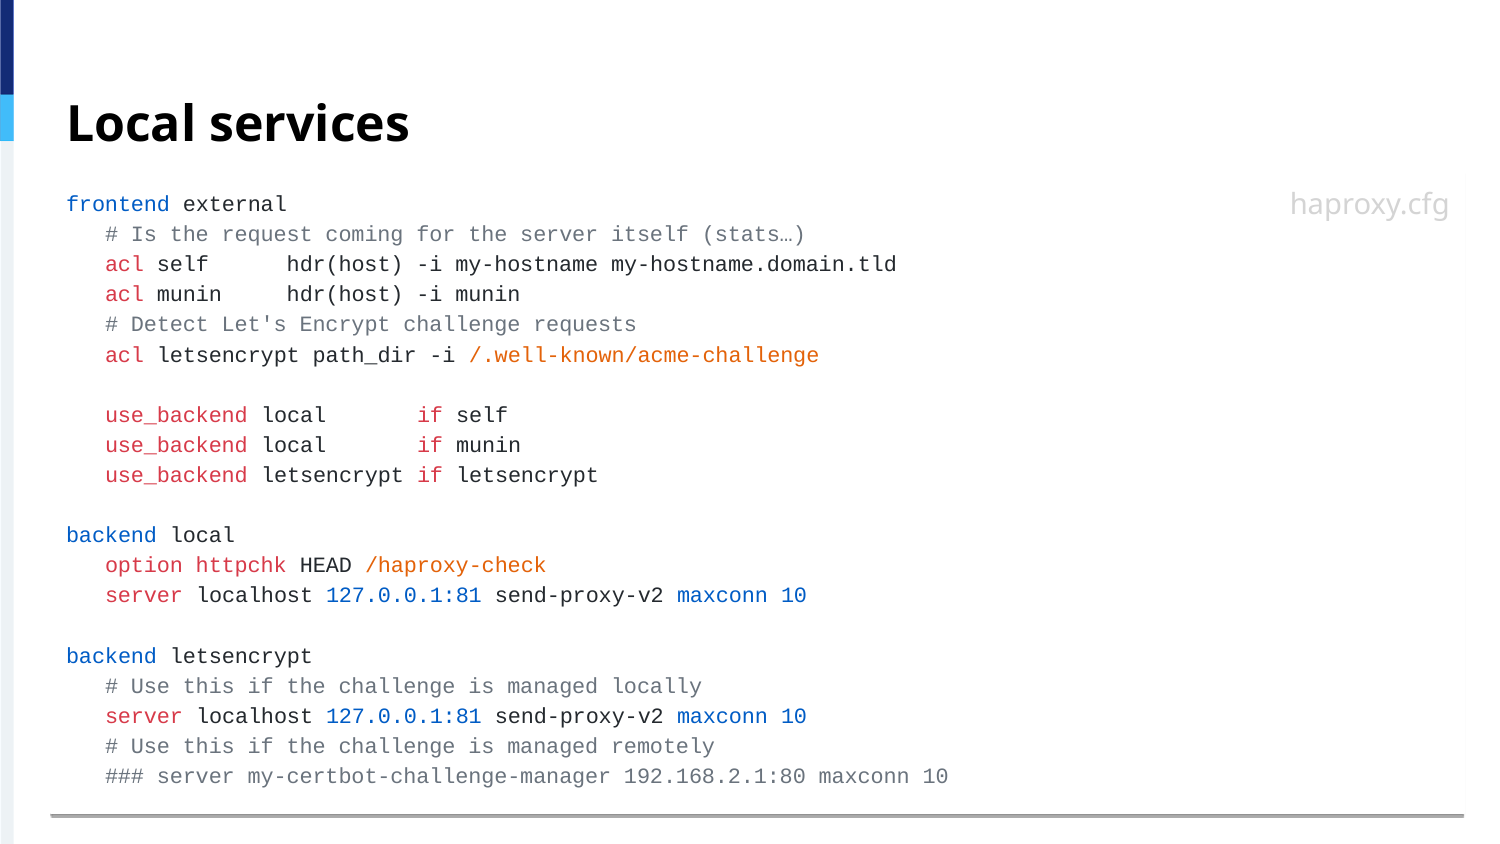

# Local services
frontend external
 # Is the request coming for the server itself (stats…)
 acl self hdr(host) -i my-hostname my-hostname.domain.tld
 acl munin hdr(host) -i munin
 # Detect Let's Encrypt challenge requests
 acl letsencrypt path_dir -i /.well-known/acme-challenge
 use_backend local if self
 use_backend local if munin
 use_backend letsencrypt if letsencrypt
backend local
 option httpchk HEAD /haproxy-check
 server localhost 127.0.0.1:81 send-proxy-v2 maxconn 10
backend letsencrypt
 # Use this if the challenge is managed locally
 server localhost 127.0.0.1:81 send-proxy-v2 maxconn 10
 # Use this if the challenge is managed remotely
 ### server my-certbot-challenge-manager 192.168.2.1:80 maxconn 10
haproxy.cfg